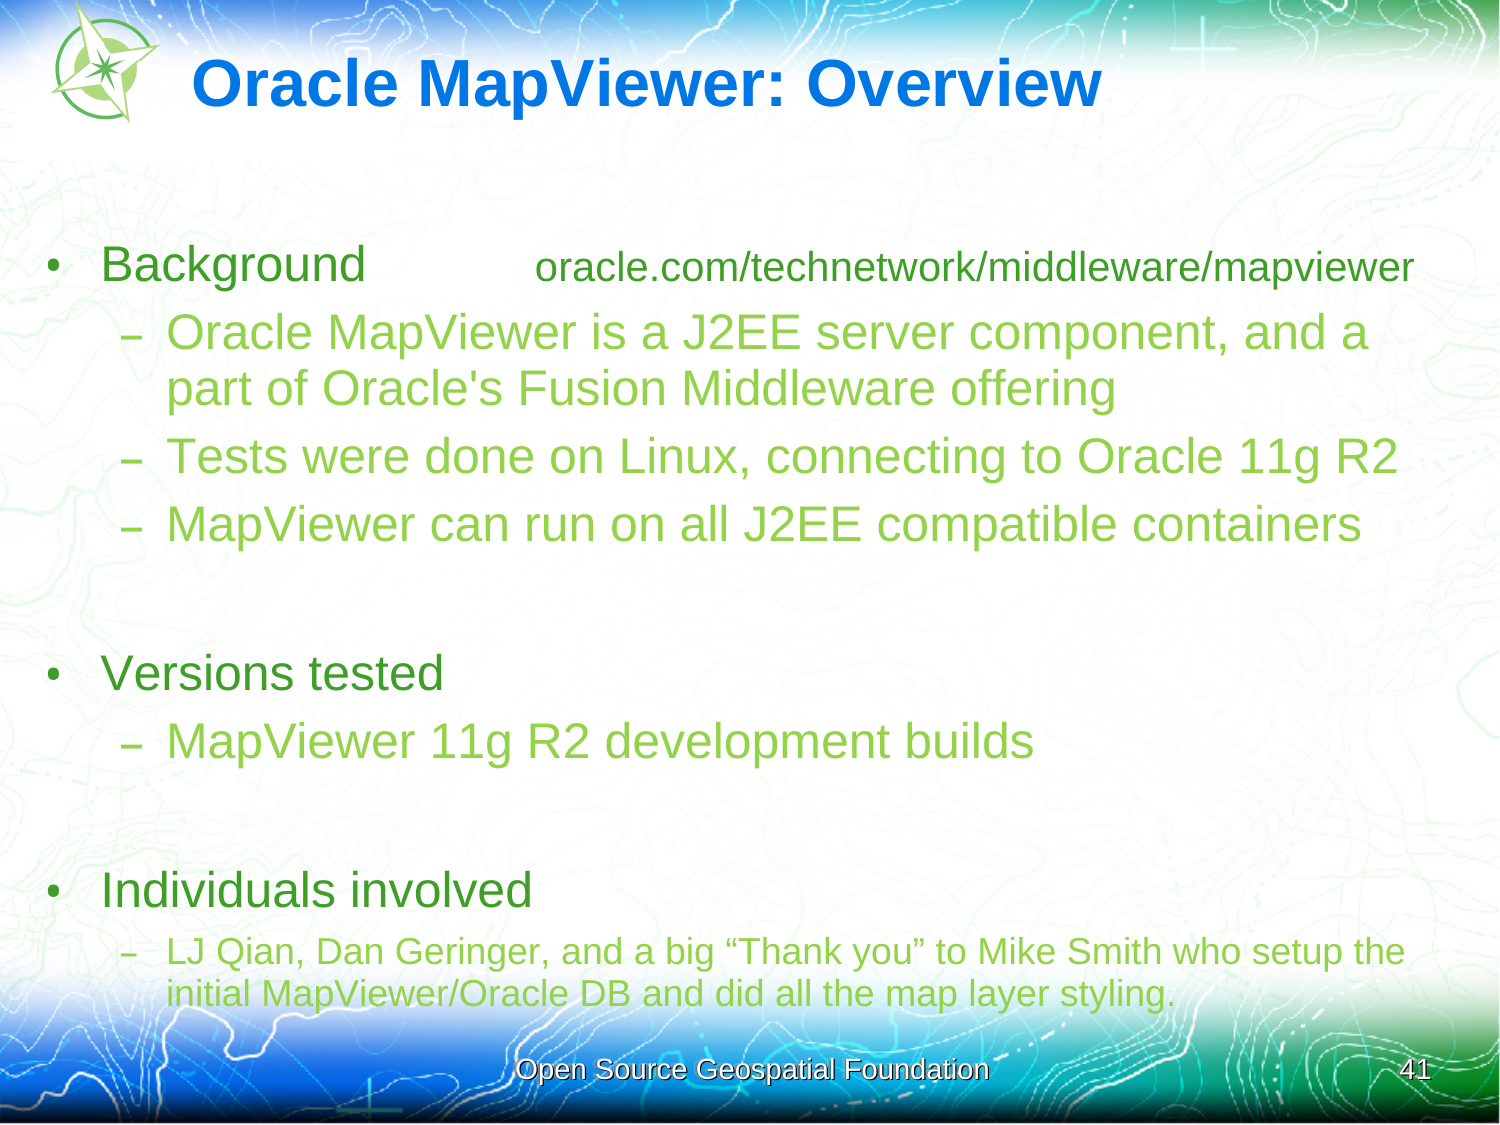

# Oracle MapViewer: Overview
Background oracle.com/technetwork/middleware/mapviewer
Oracle MapViewer is a J2EE server component, and a part of Oracle's Fusion Middleware offering
Tests were done on Linux, connecting to Oracle 11g R2
MapViewer can run on all J2EE compatible containers
Versions tested
MapViewer 11g R2 development builds
Individuals involved
LJ Qian, Dan Geringer, and a big “Thank you” to Mike Smith who setup the initial MapViewer/Oracle DB and did all the map layer styling.
Open Source Geospatial Foundation
41